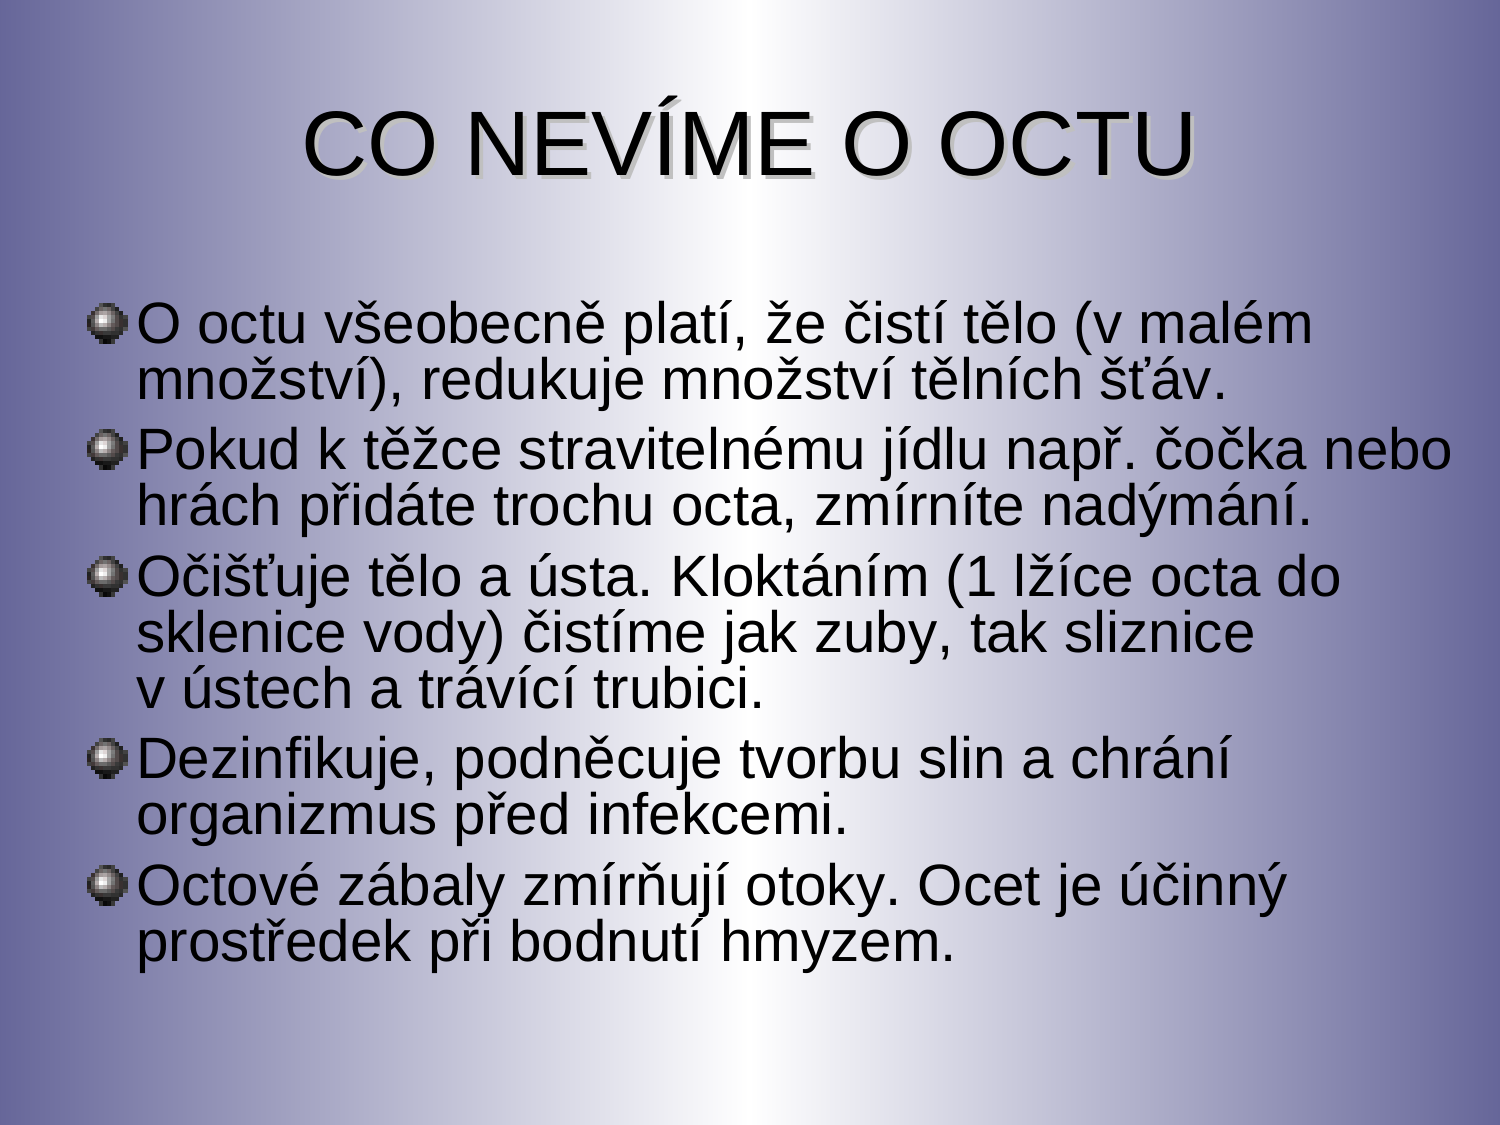

# CO NEVÍME O OCTU
O octu všeobecně platí, že čistí tělo (v malém množství), redukuje množství tělních šťáv.
Pokud k těžce stravitelnému jídlu např. čočka nebo hrách přidáte trochu octa, zmírníte nadýmání.
Očišťuje tělo a ústa. Kloktáním (1 lžíce octa do sklenice vody) čistíme jak zuby, tak sliznice
v ústech a trávící trubici.
Dezinfikuje, podněcuje tvorbu slin a chrání organizmus před infekcemi.
Octové zábaly zmírňují otoky. Ocet je účinný prostředek při bodnutí hmyzem.